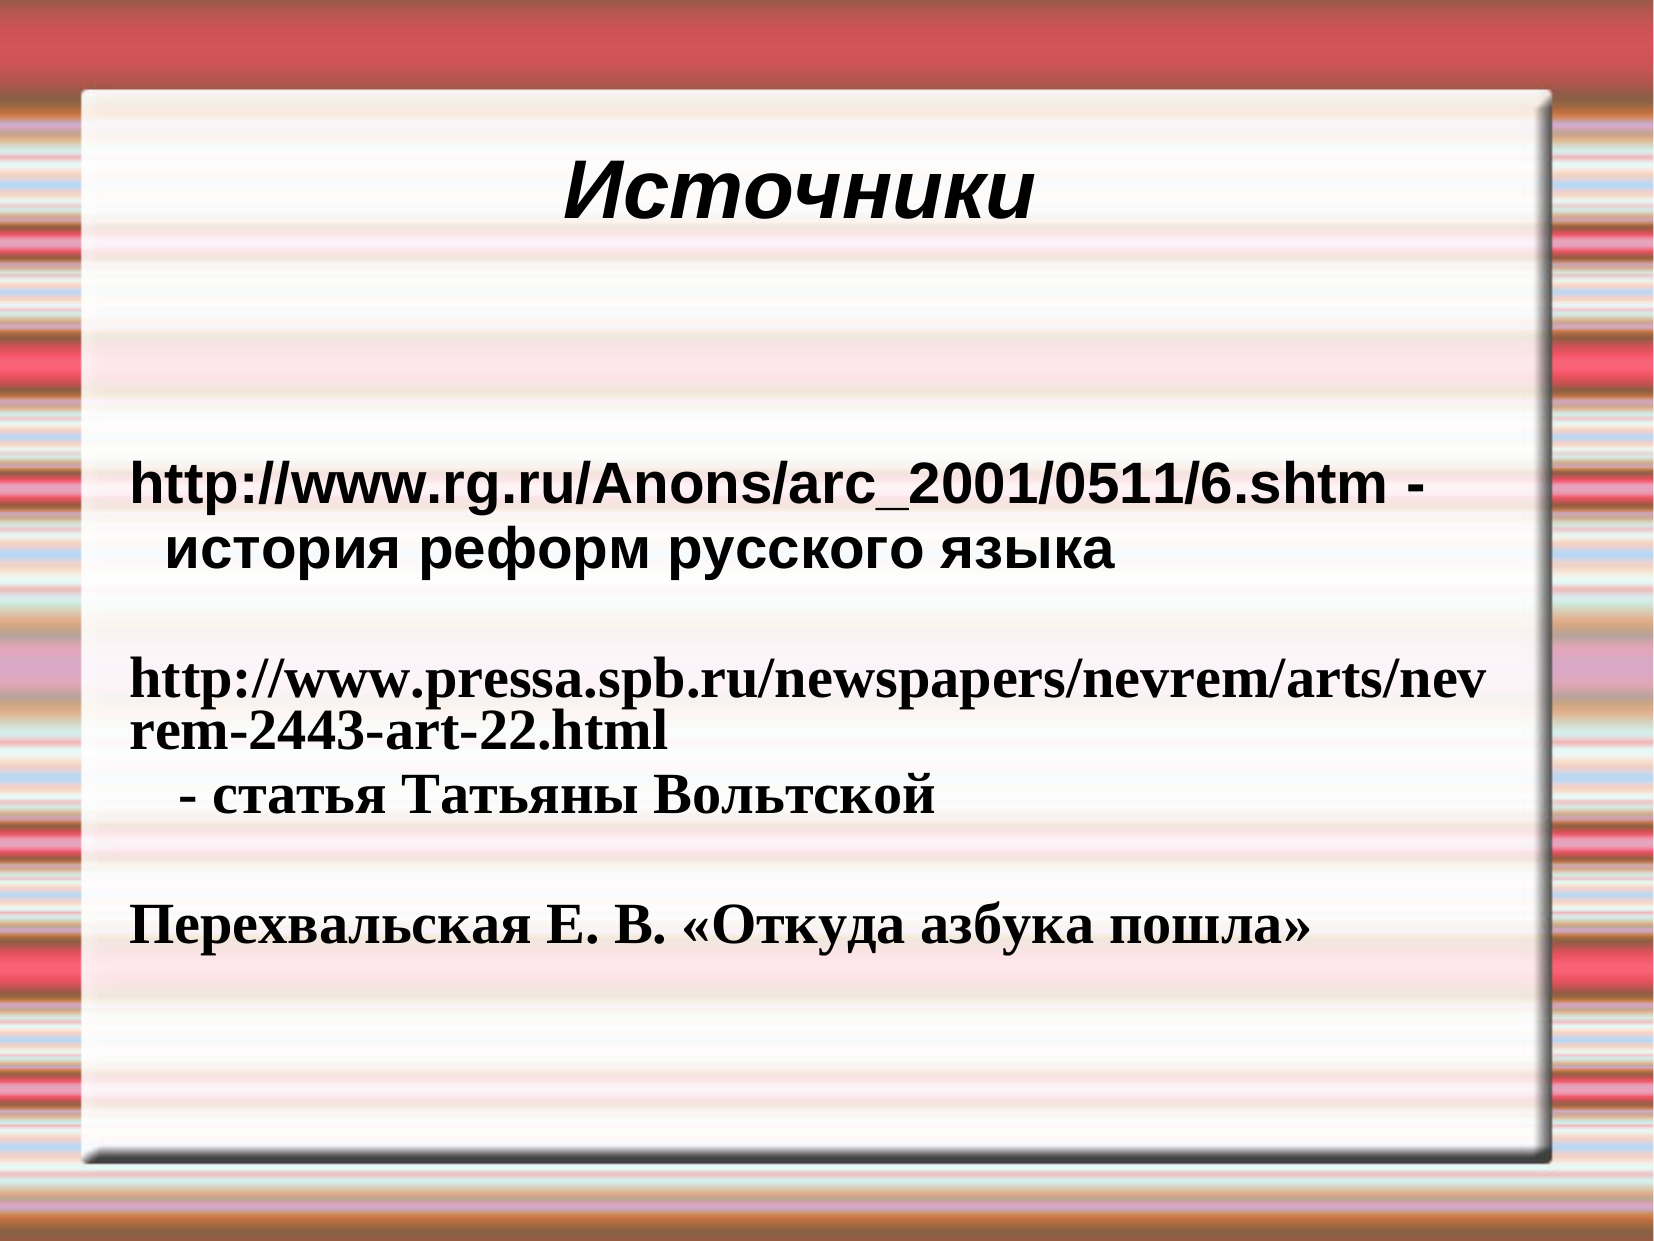

# Источники
http://www.rg.ru/Anons/arc_2001/0511/6.shtm - история реформ русского языка
http://www.pressa.spb.ru/newspapers/nevrem/arts/nevrem-2443-art-22.html - статья Татьяны Вольтской
Перехвальская Е. В. «Откуда азбука пошла»